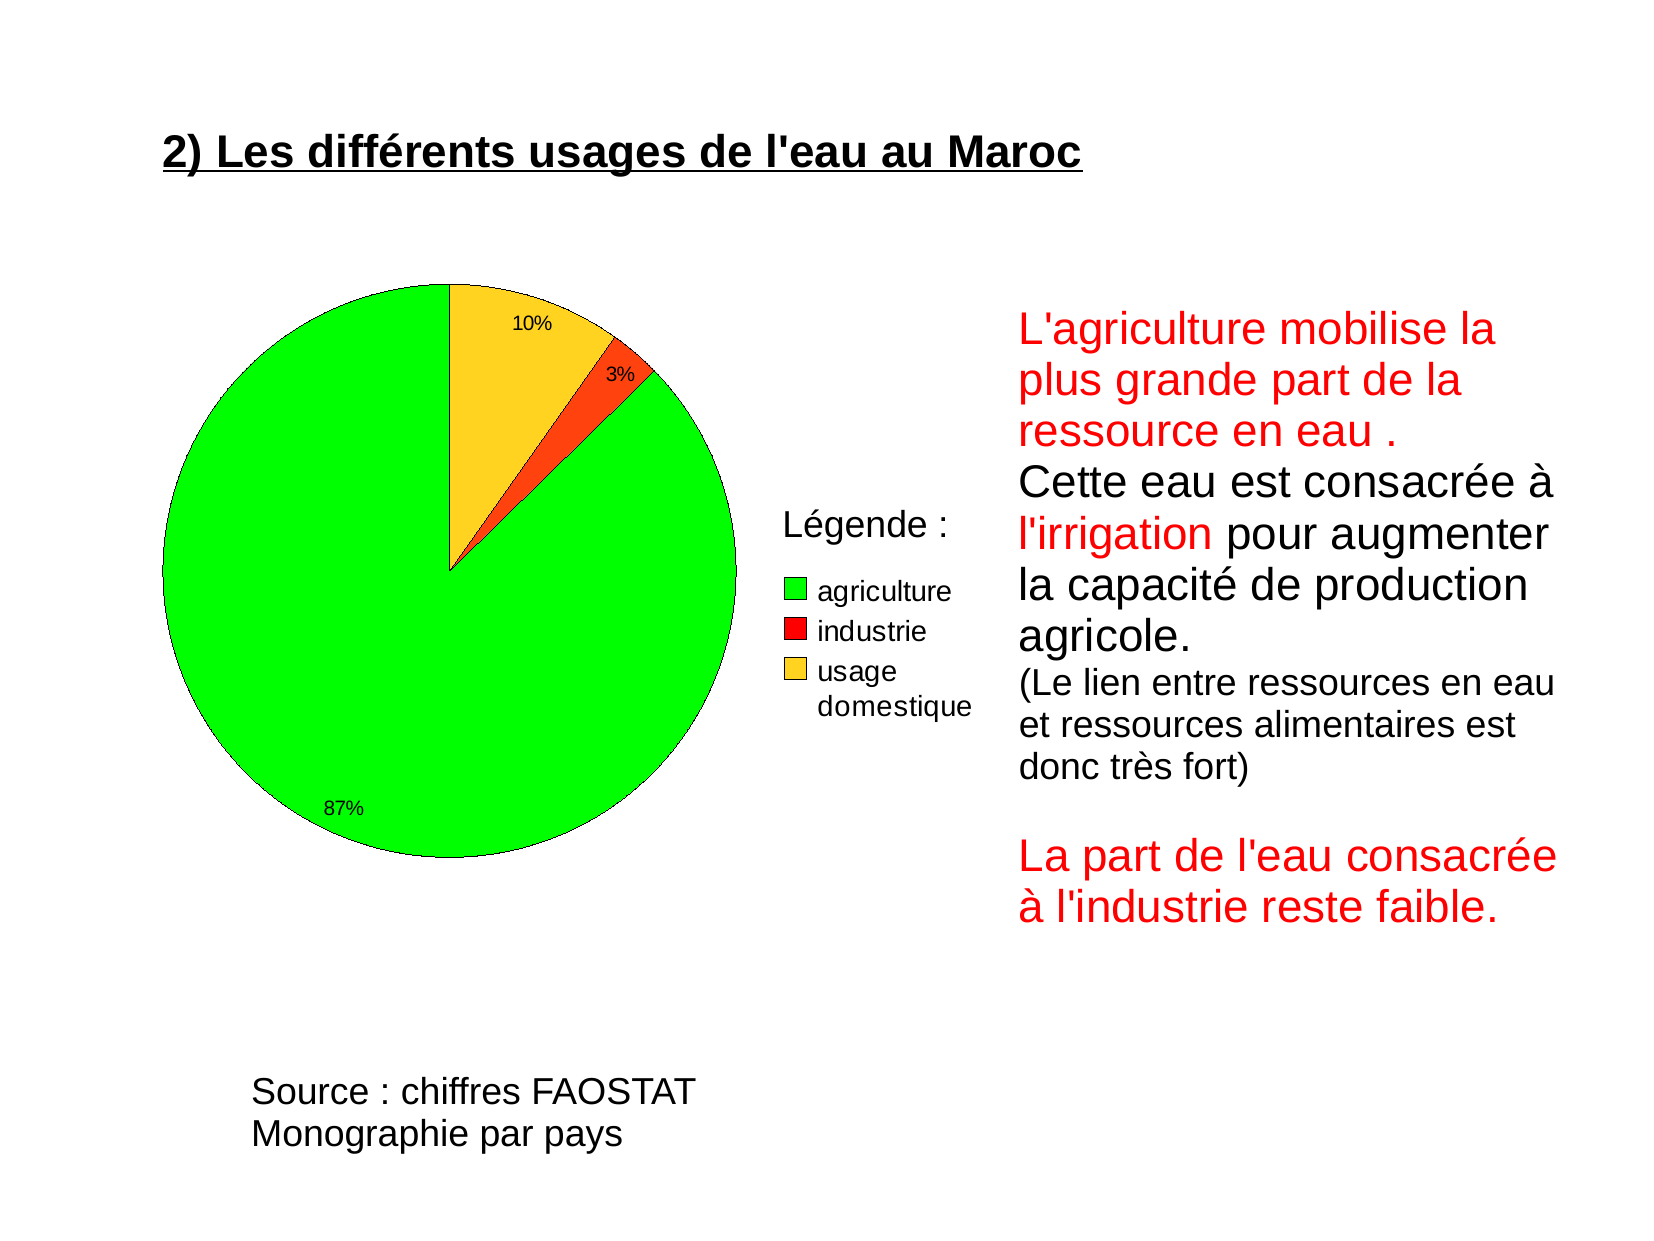

2) Les différents usages de l'eau au Maroc
### Chart
| Category | 1 colonne |
|---|---|
| agriculture | 87.4 |
| industrie | 2.9 |
| usage domestique | 9.8 |L'agriculture mobilise la plus grande part de la ressource en eau .
Cette eau est consacrée à l'irrigation pour augmenter la capacité de production agricole.
(Le lien entre ressources en eau et ressources alimentaires est donc très fort)
La part de l'eau consacrée à l'industrie reste faible.
Légende :
Source : chiffres FAOSTAT
Monographie par pays